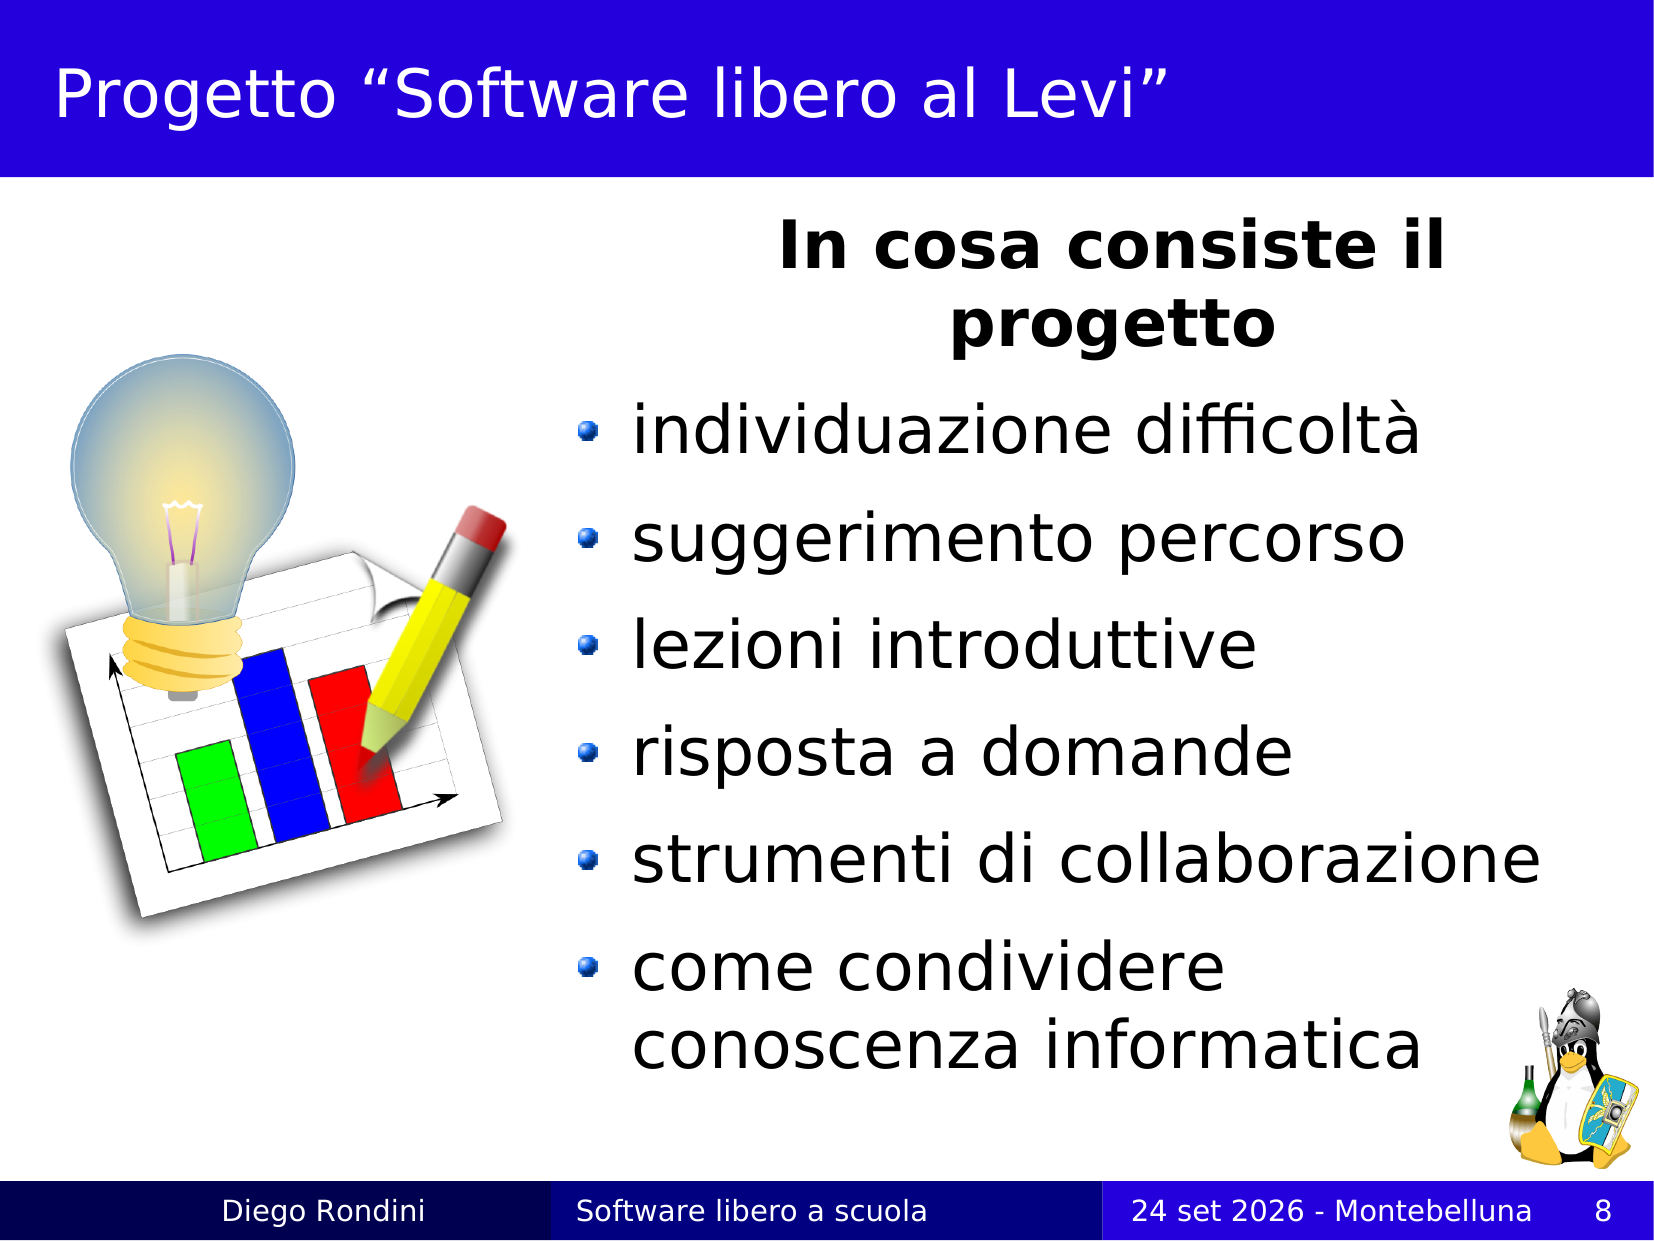

# Progetto “Software libero al Levi”
In cosa consiste il progetto
individuazione difficoltà
suggerimento percorso
lezioni introduttive
risposta a domande
strumenti di collaborazione
come condividere conoscenza informatica